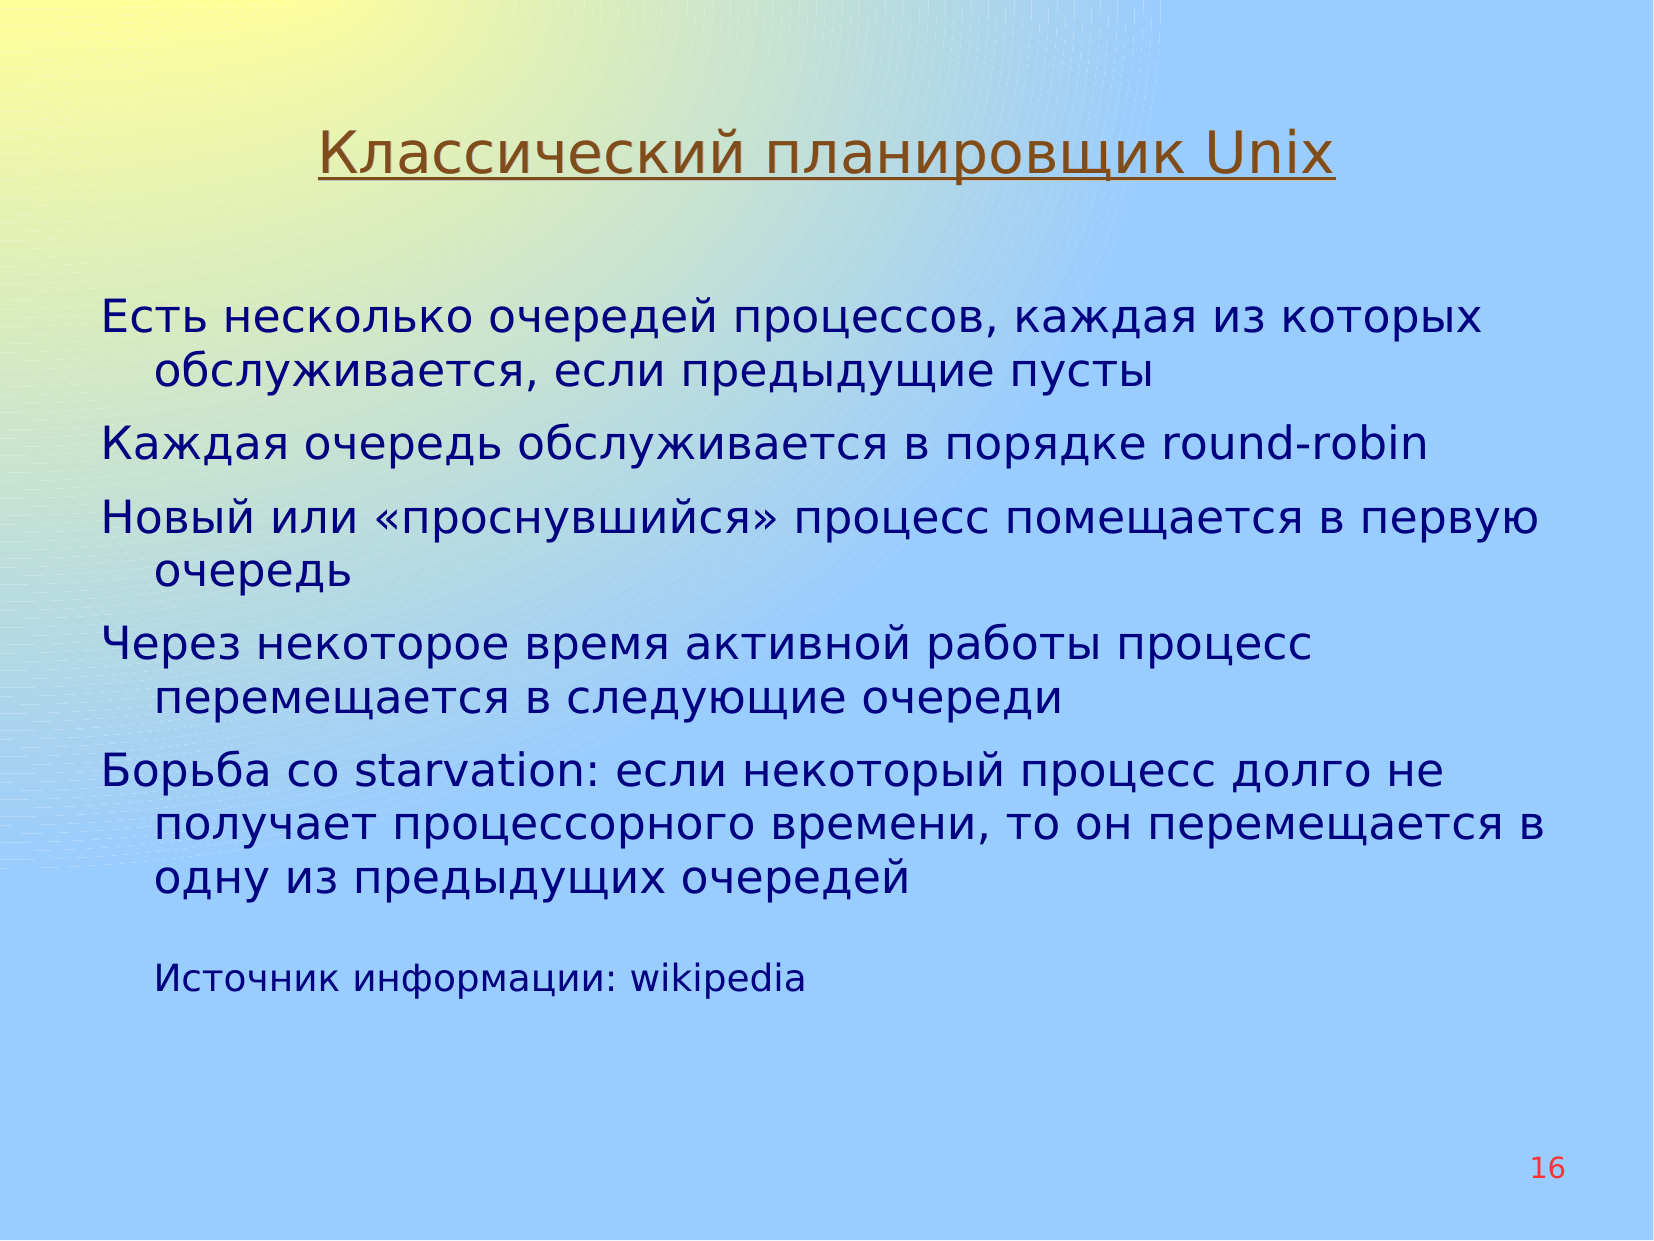

# Классический планировщик Unix
Есть несколько очередей процессов, каждая из которых обслуживается, если предыдущие пусты
Каждая очередь обслуживается в порядке round-robin
Новый или «проснувшийся» процесс помещается в первую очередь
Через некоторое время активной работы процесс перемещается в следующие очереди
Борьба со starvation: если некоторый процесс долго не получает процессорного времени, то он перемещается в одну из предыдущих очередей
Источник информации: wikipedia
16